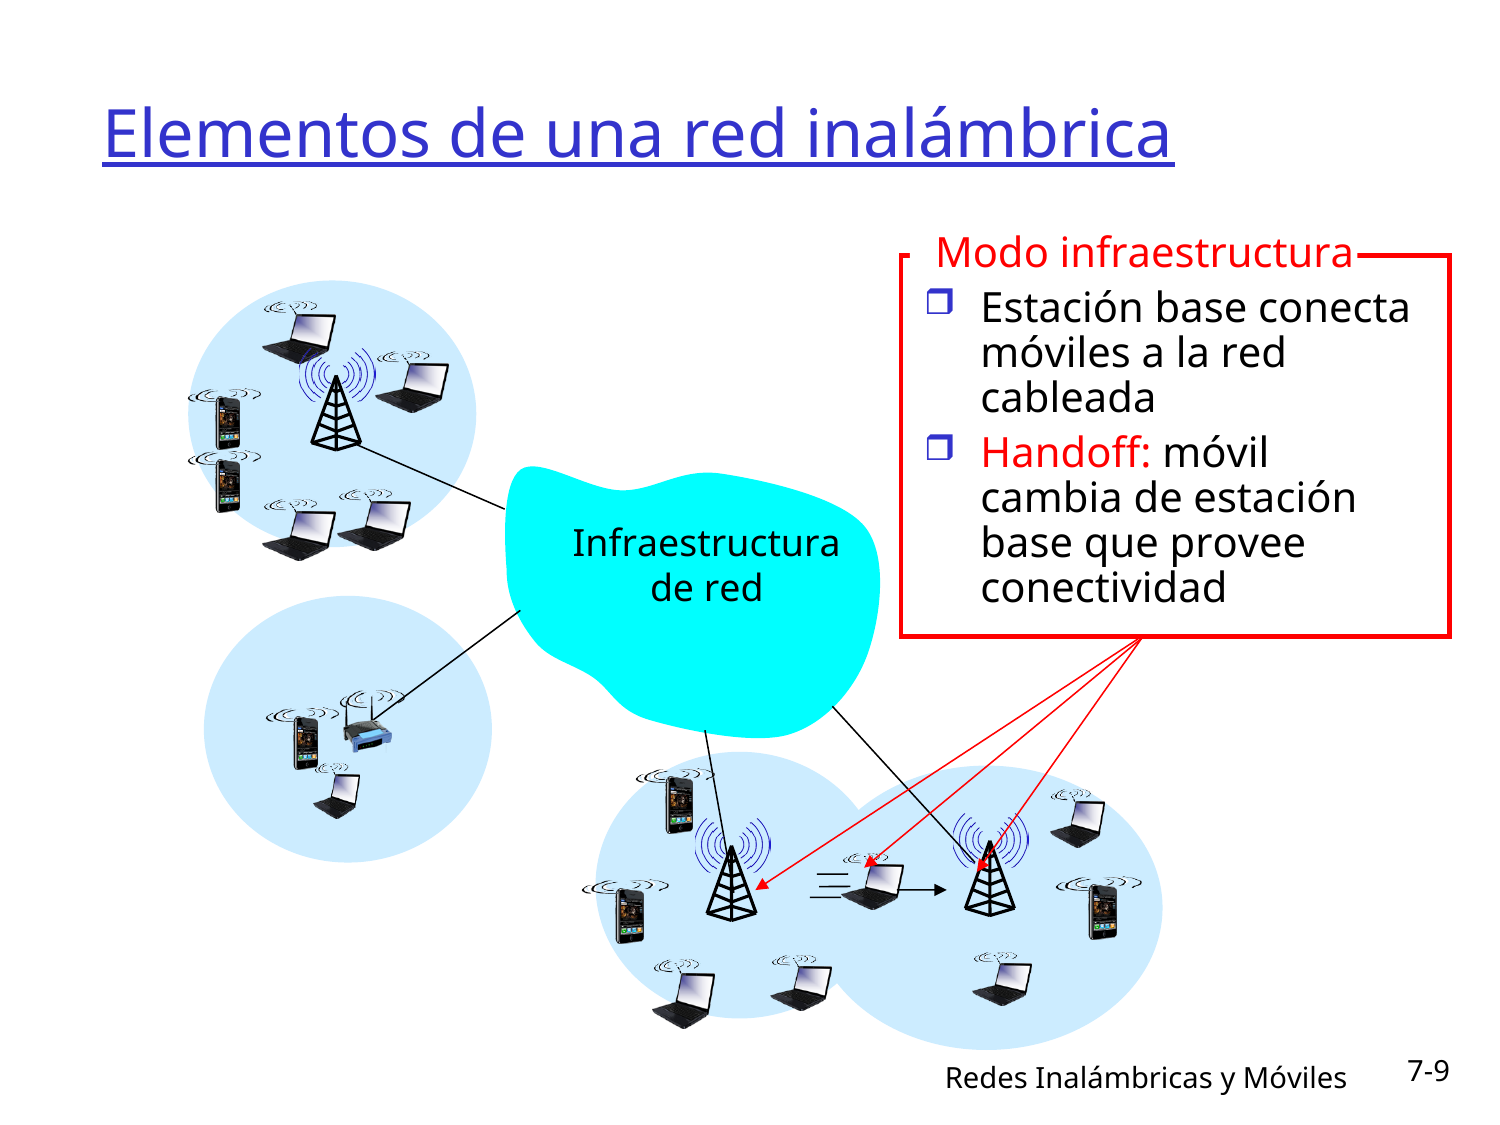

# Elementos de una red inalámbrica
 Modo infraestructura
Estación base conecta móviles a la red cableada
Handoff: móvil cambia de estación base que provee conectividad
Infraestructura
de red
9